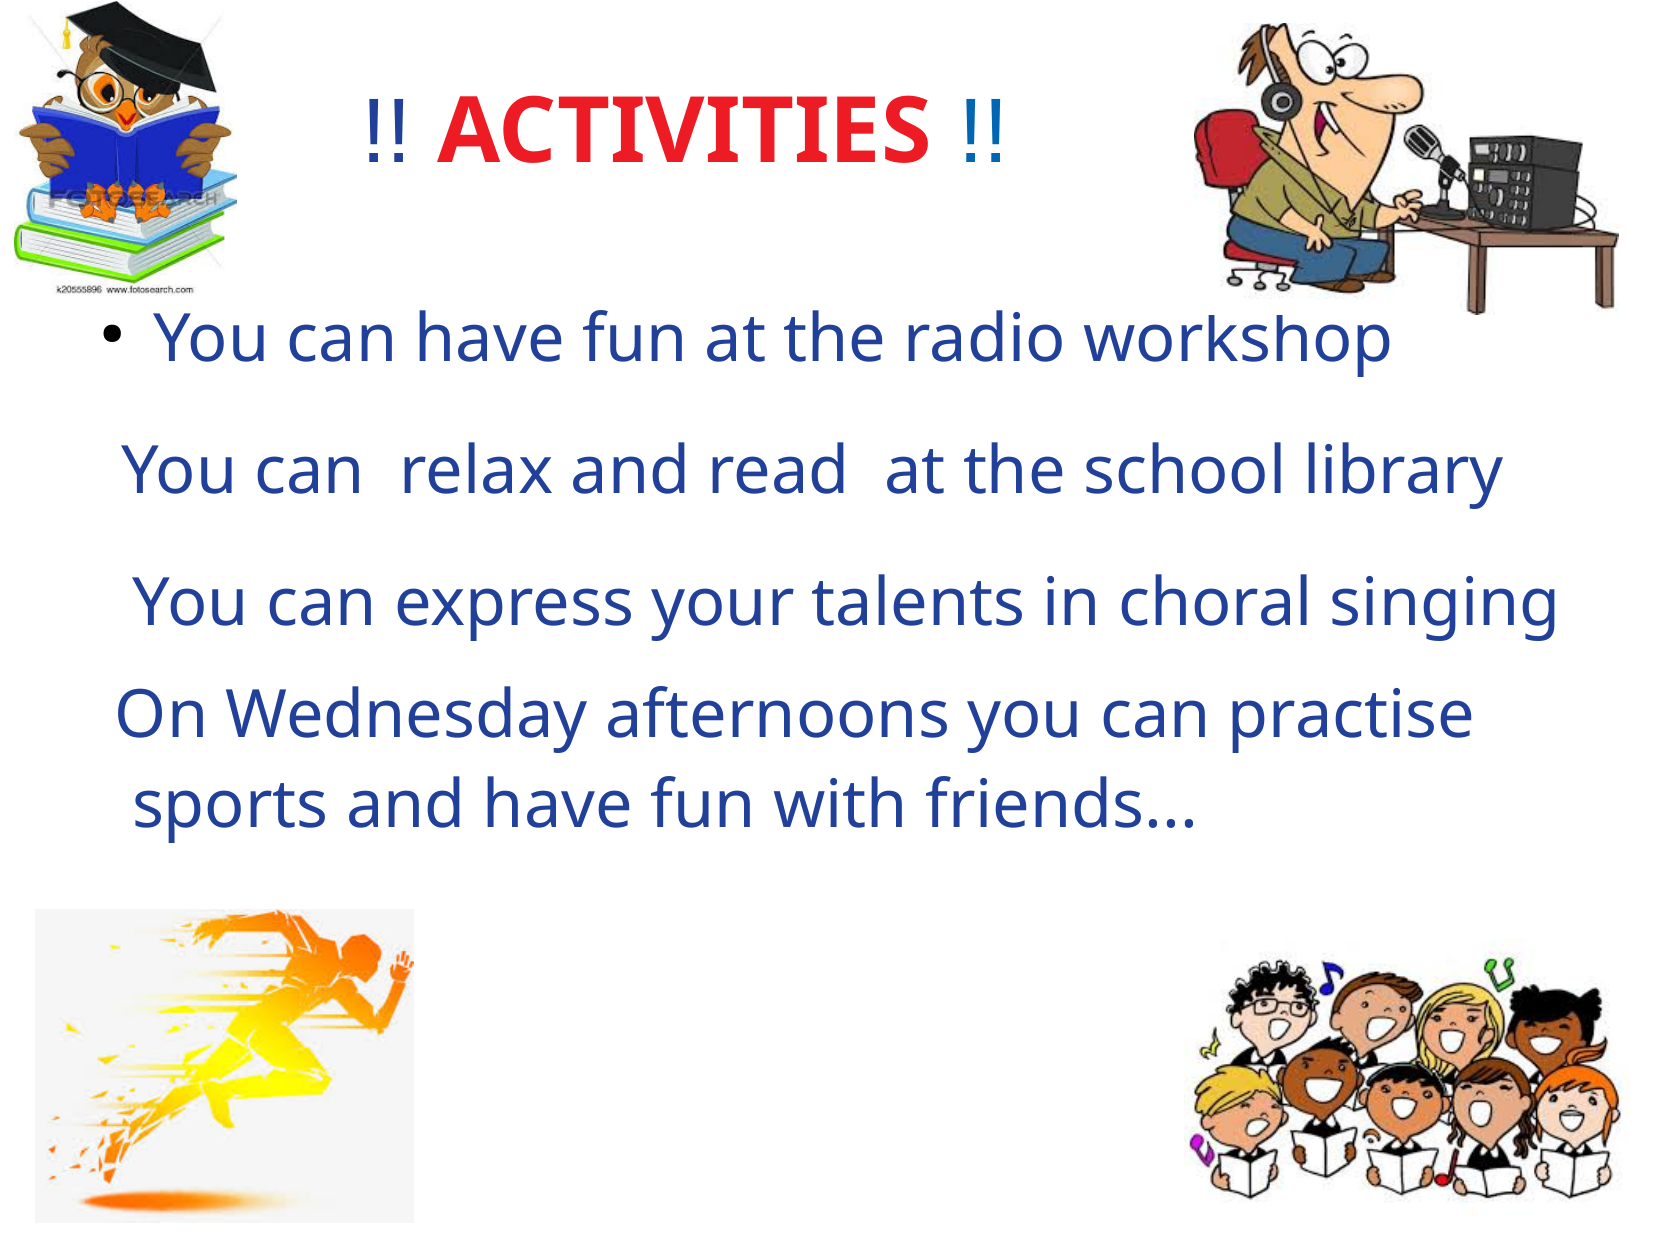

# !! ACTIVITIES !!
You can have fun at the radio workshop
You can relax and read at the school library
You can express your talents in choral singing
On Wednesday afternoons you can practise sports and have fun with friends...